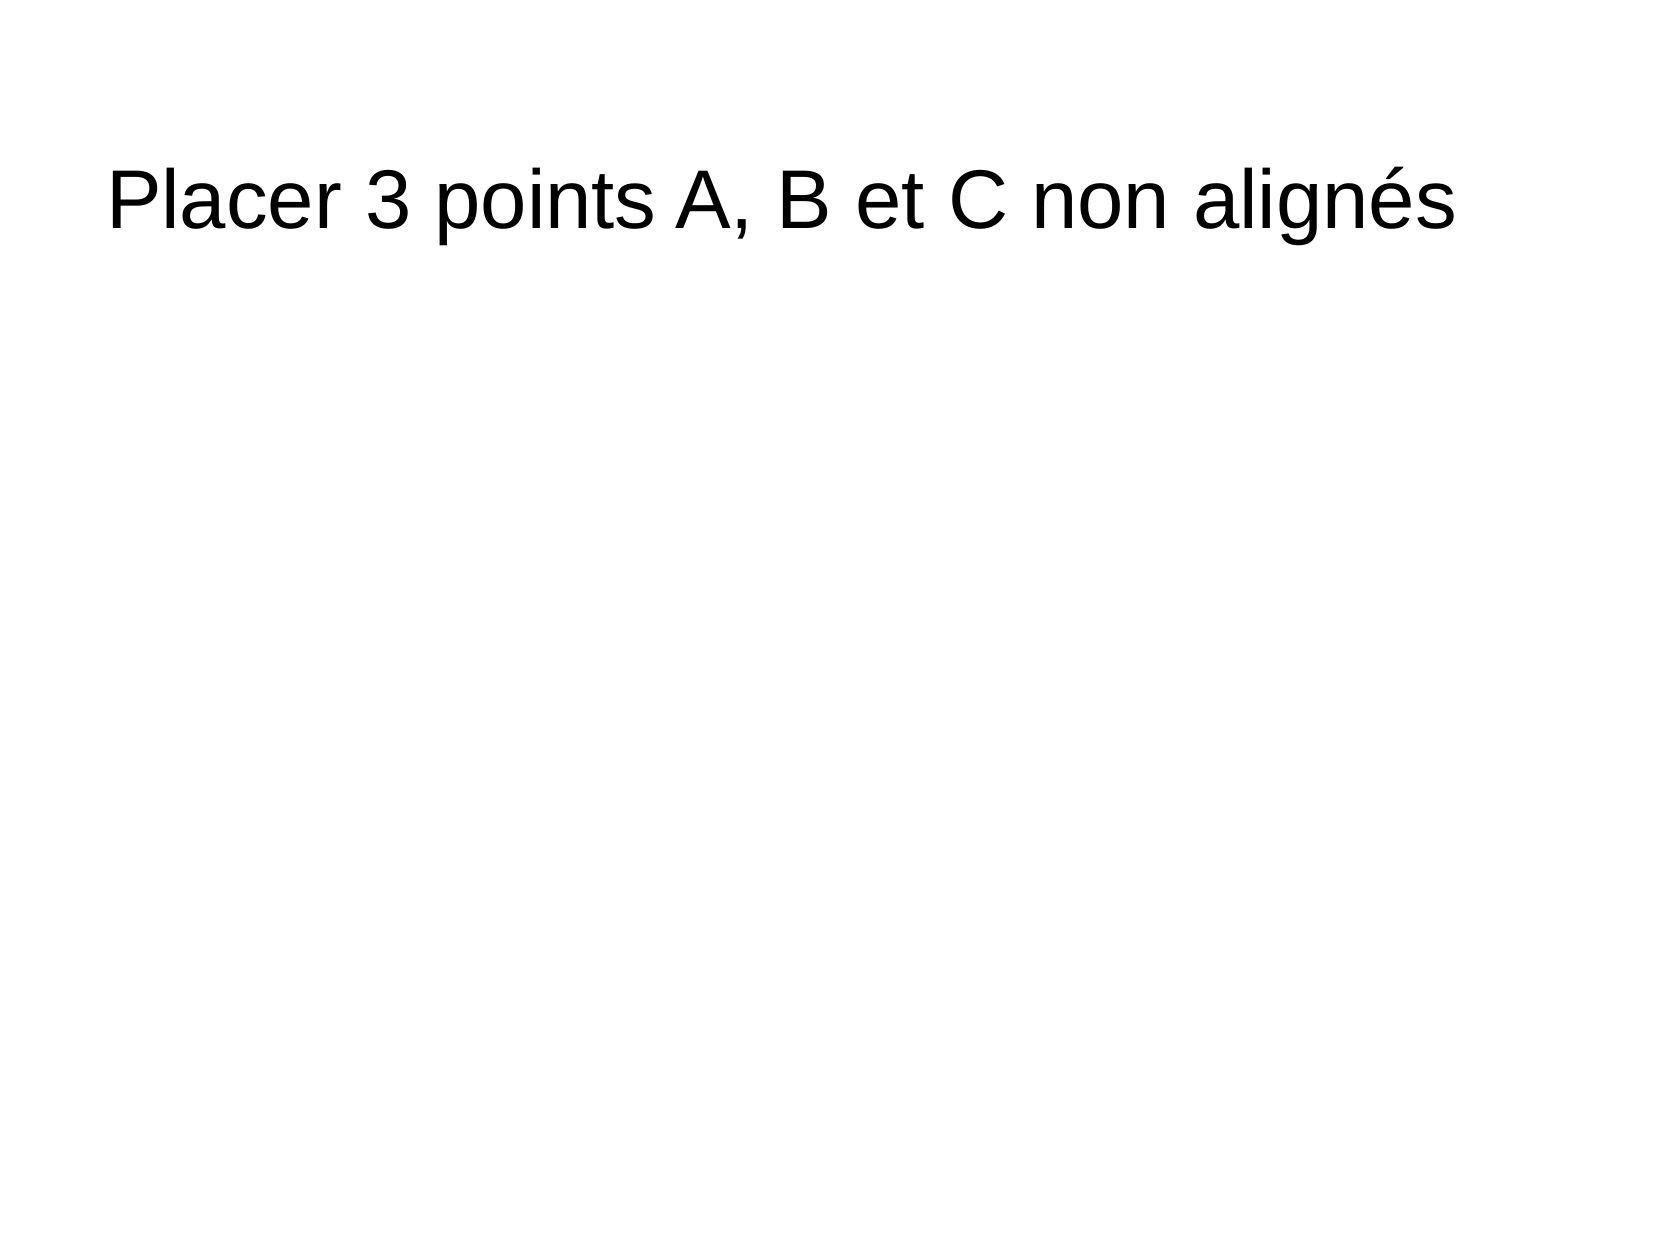

# Placer 3 points A, B et C non alignés